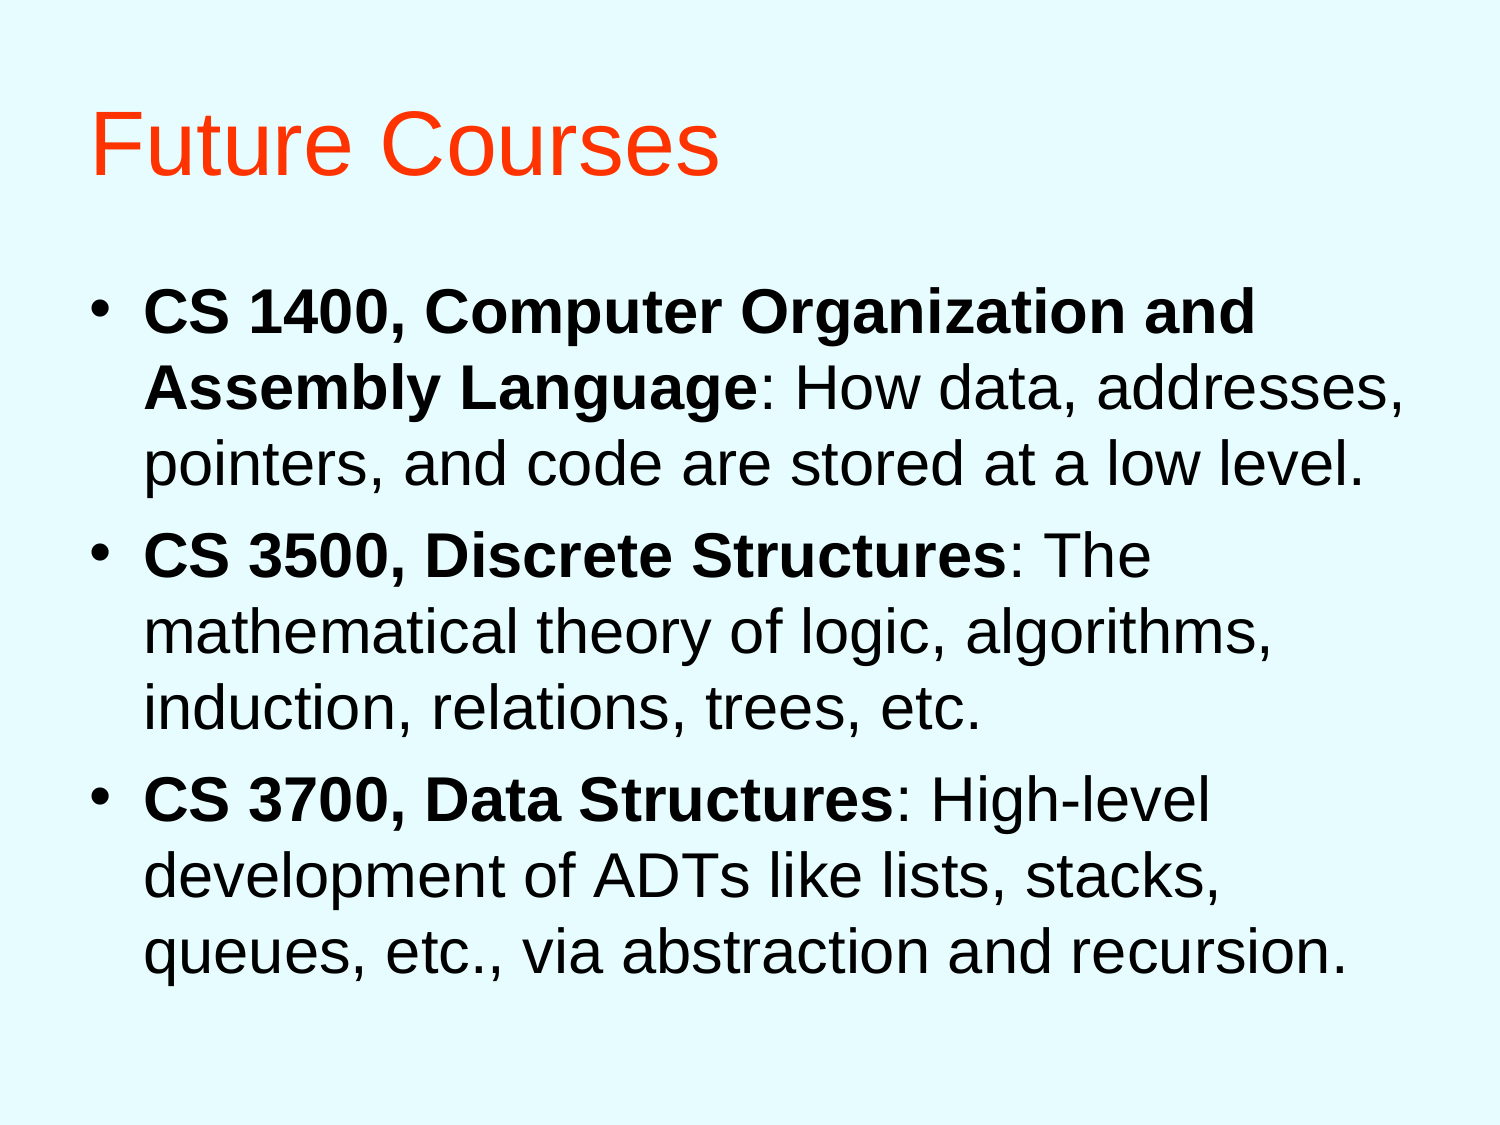

# Future Courses
CS 1400, Computer Organization and Assembly Language: How data, addresses, pointers, and code are stored at a low level.
CS 3500, Discrete Structures: The mathematical theory of logic, algorithms, induction, relations, trees, etc.
CS 3700, Data Structures: High-level development of ADTs like lists, stacks, queues, etc., via abstraction and recursion.